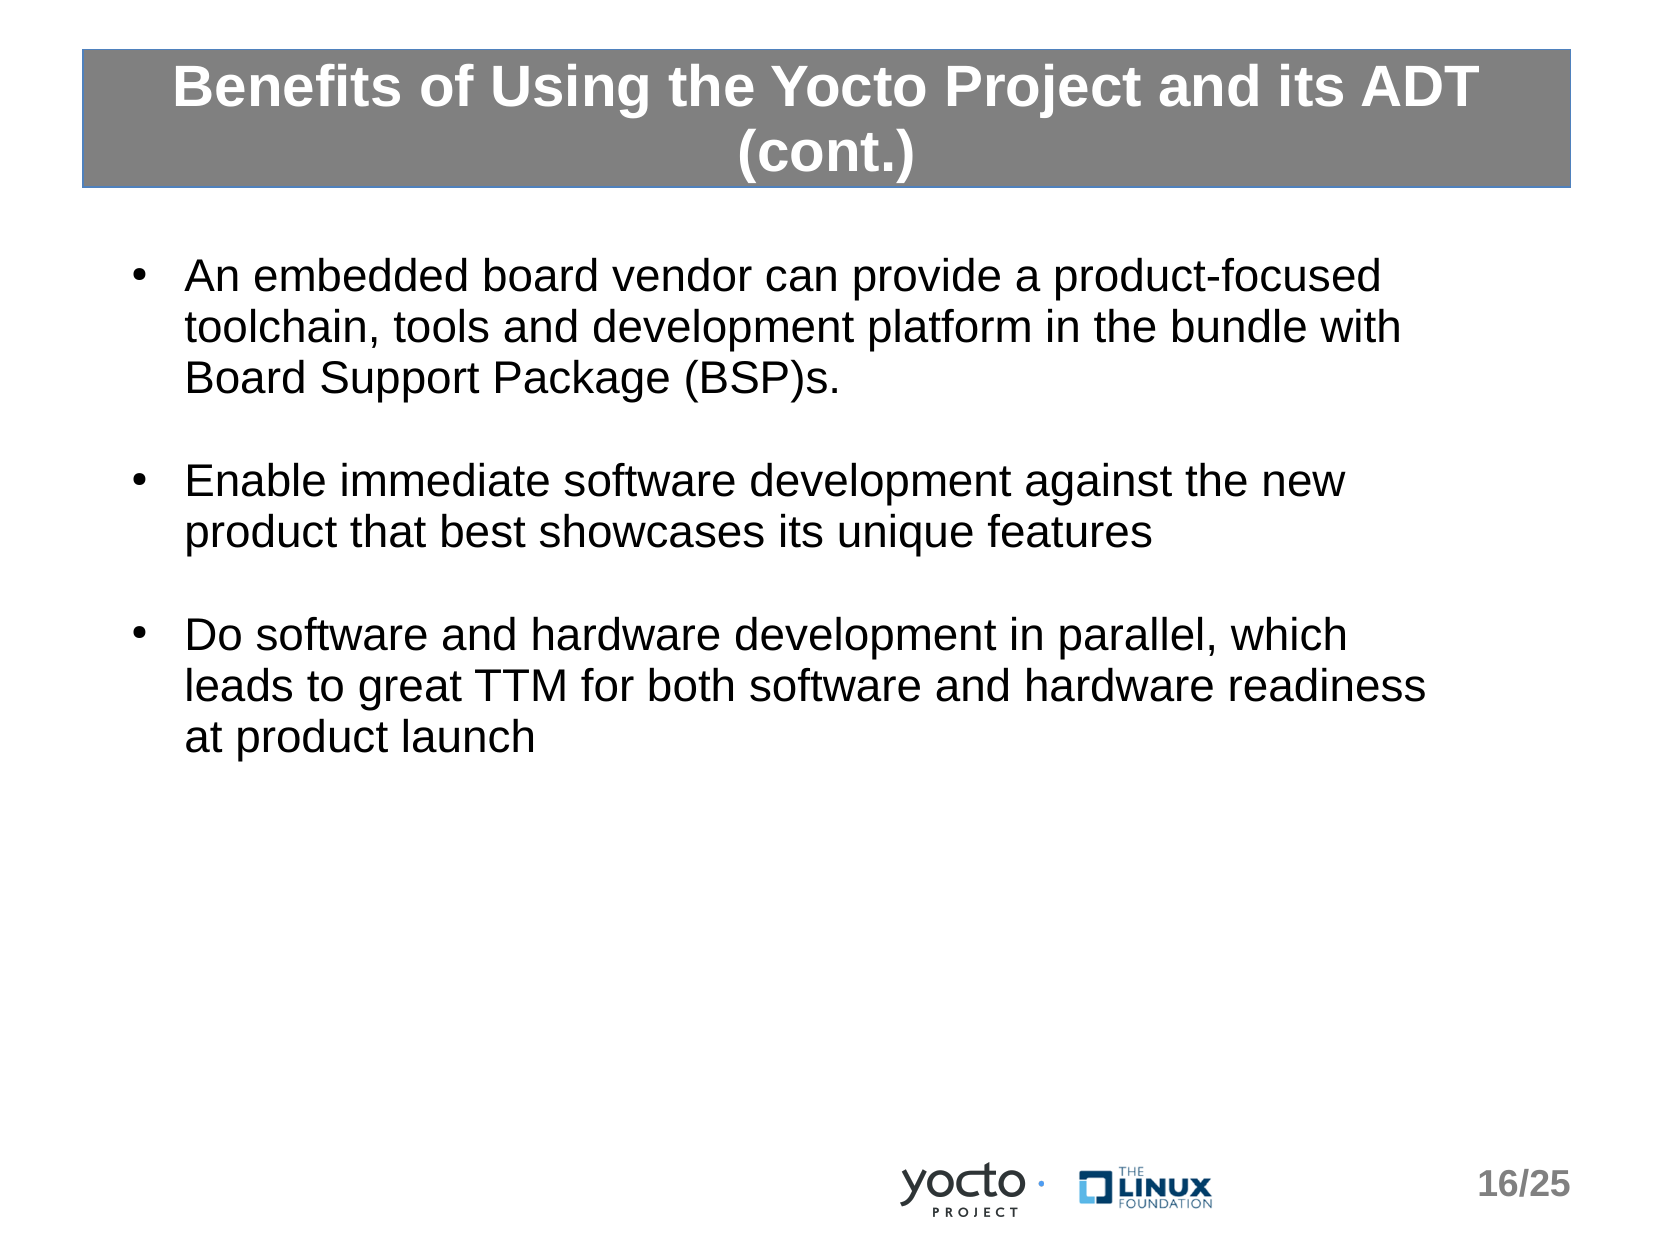

# Benefits of Using the Yocto Project and its ADT (cont.)
An embedded board vendor can provide a product-focused toolchain, tools and development platform in the bundle with Board Support Package (BSP)s.
Enable immediate software development against the new product that best showcases its unique features
Do software and hardware development in parallel, which leads to great TTM for both software and hardware readiness at product launch
16